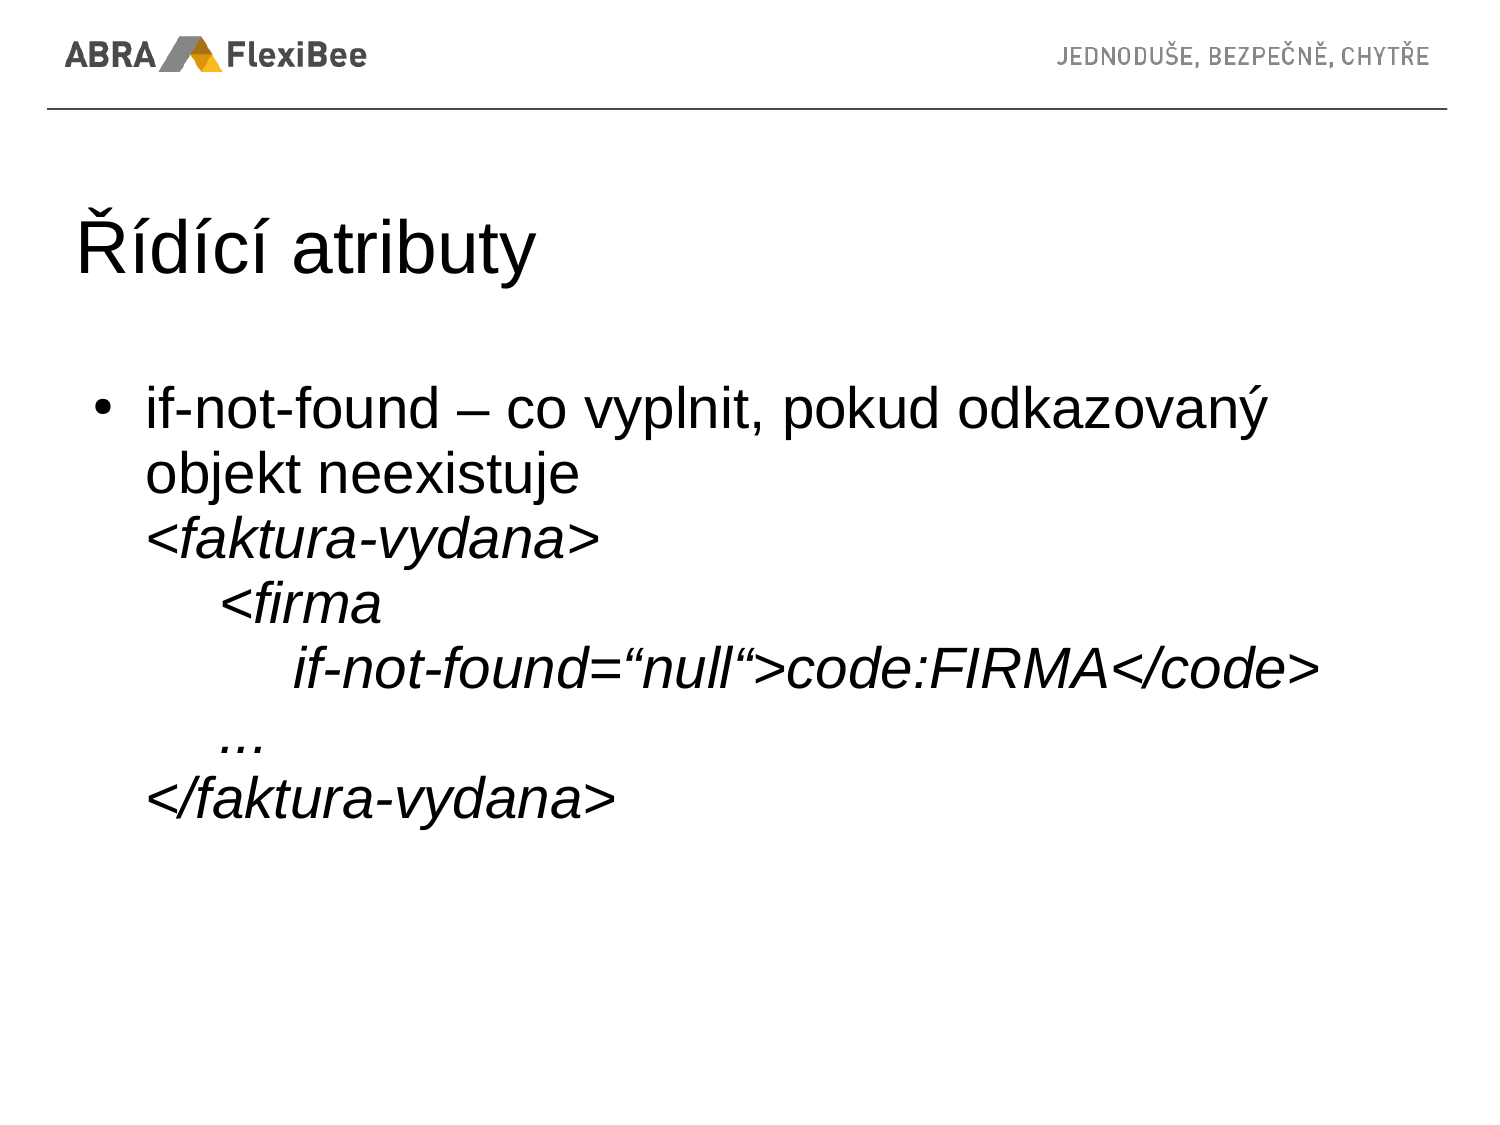

# Řídící atributy
if-not-found – co vyplnit, pokud odkazovaný objekt neexistuje
<faktura-vydana>
	<firma
		if-not-found=“null“>code:FIRMA</code>
	...
</faktura-vydana>